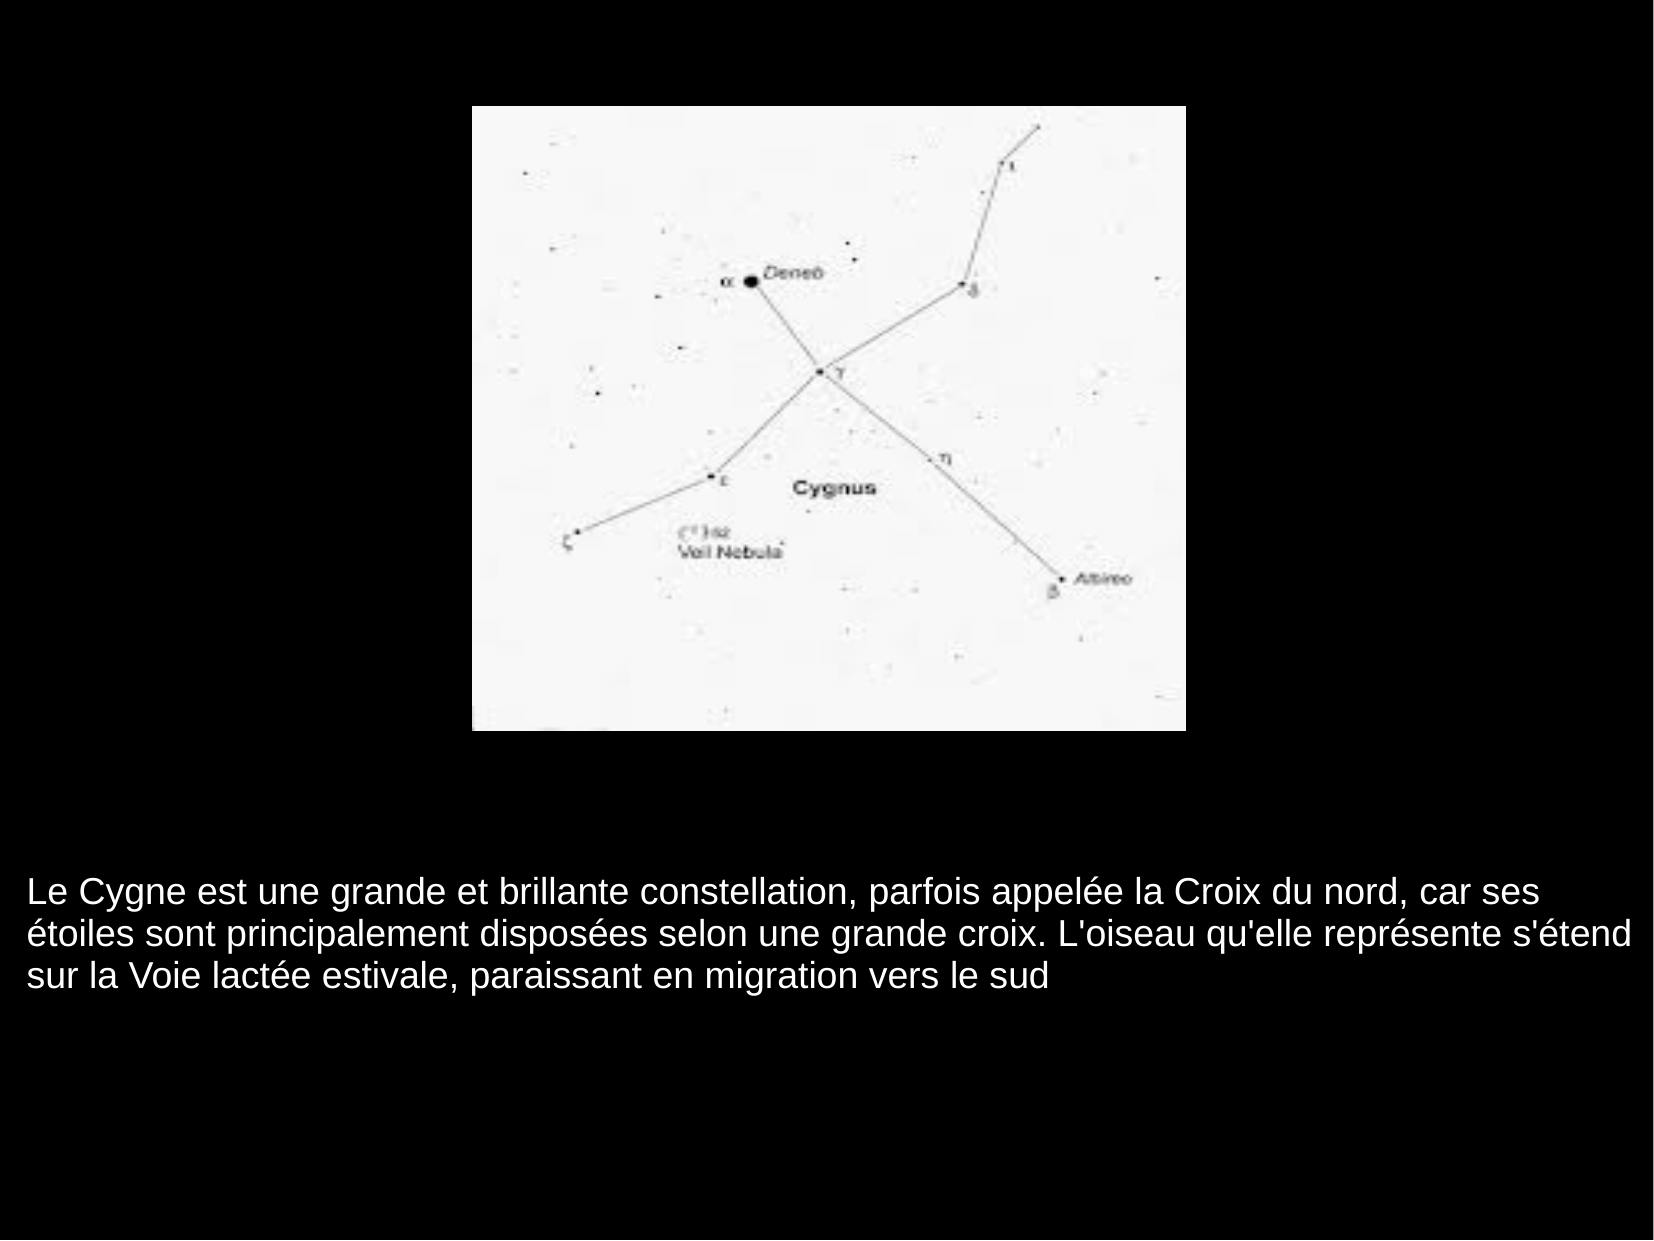

Le Cygne est une grande et brillante constellation, parfois appelée la Croix du nord, car ses étoiles sont principalement disposées selon une grande croix. L'oiseau qu'elle représente s'étend sur la Voie lactée estivale, paraissant en migration vers le sud